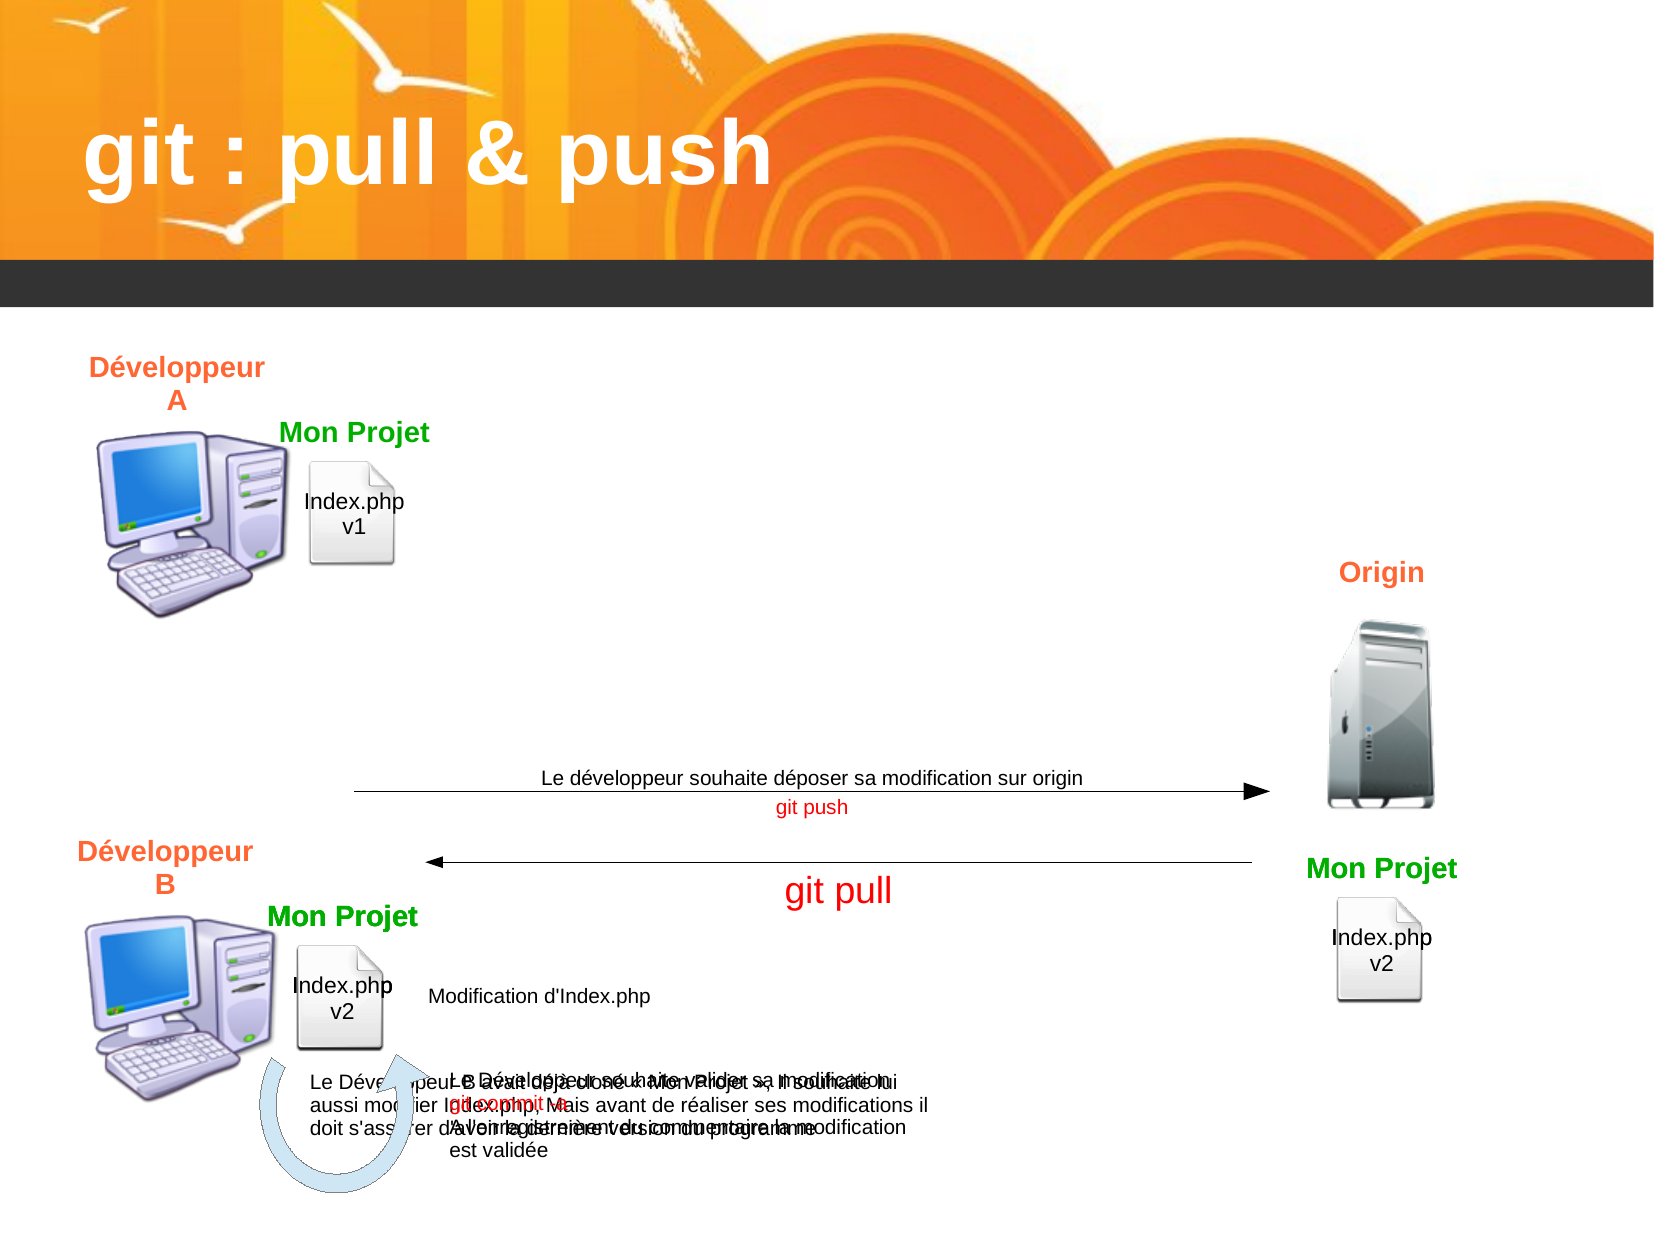

# git : pull & push
Développeur
A
Mon Projet
Index.php
v1
Origin
Le développeur souhaite déposer sa modification sur origin
git push
Développeur
B
Mon Projet
Index.php
v1
Mon Projet
Index.php
v2
git pull
Mon Projet
Index.php
v0
Mon Projet
Index.php
v1
Mon Projet
Index.php
v2
Modification d'Index.php
Le Développeur souhaite valider sa modification
git commit -a
A l'enregistrement du commentaire la modification
est validée
Le Développeur B avait déjà cloné « Mon Projet », Il souhaite lui aussi modifier Index.php, Mais avant de réaliser ses modifications il doit s'assurer d'avoir la dernière version du programme